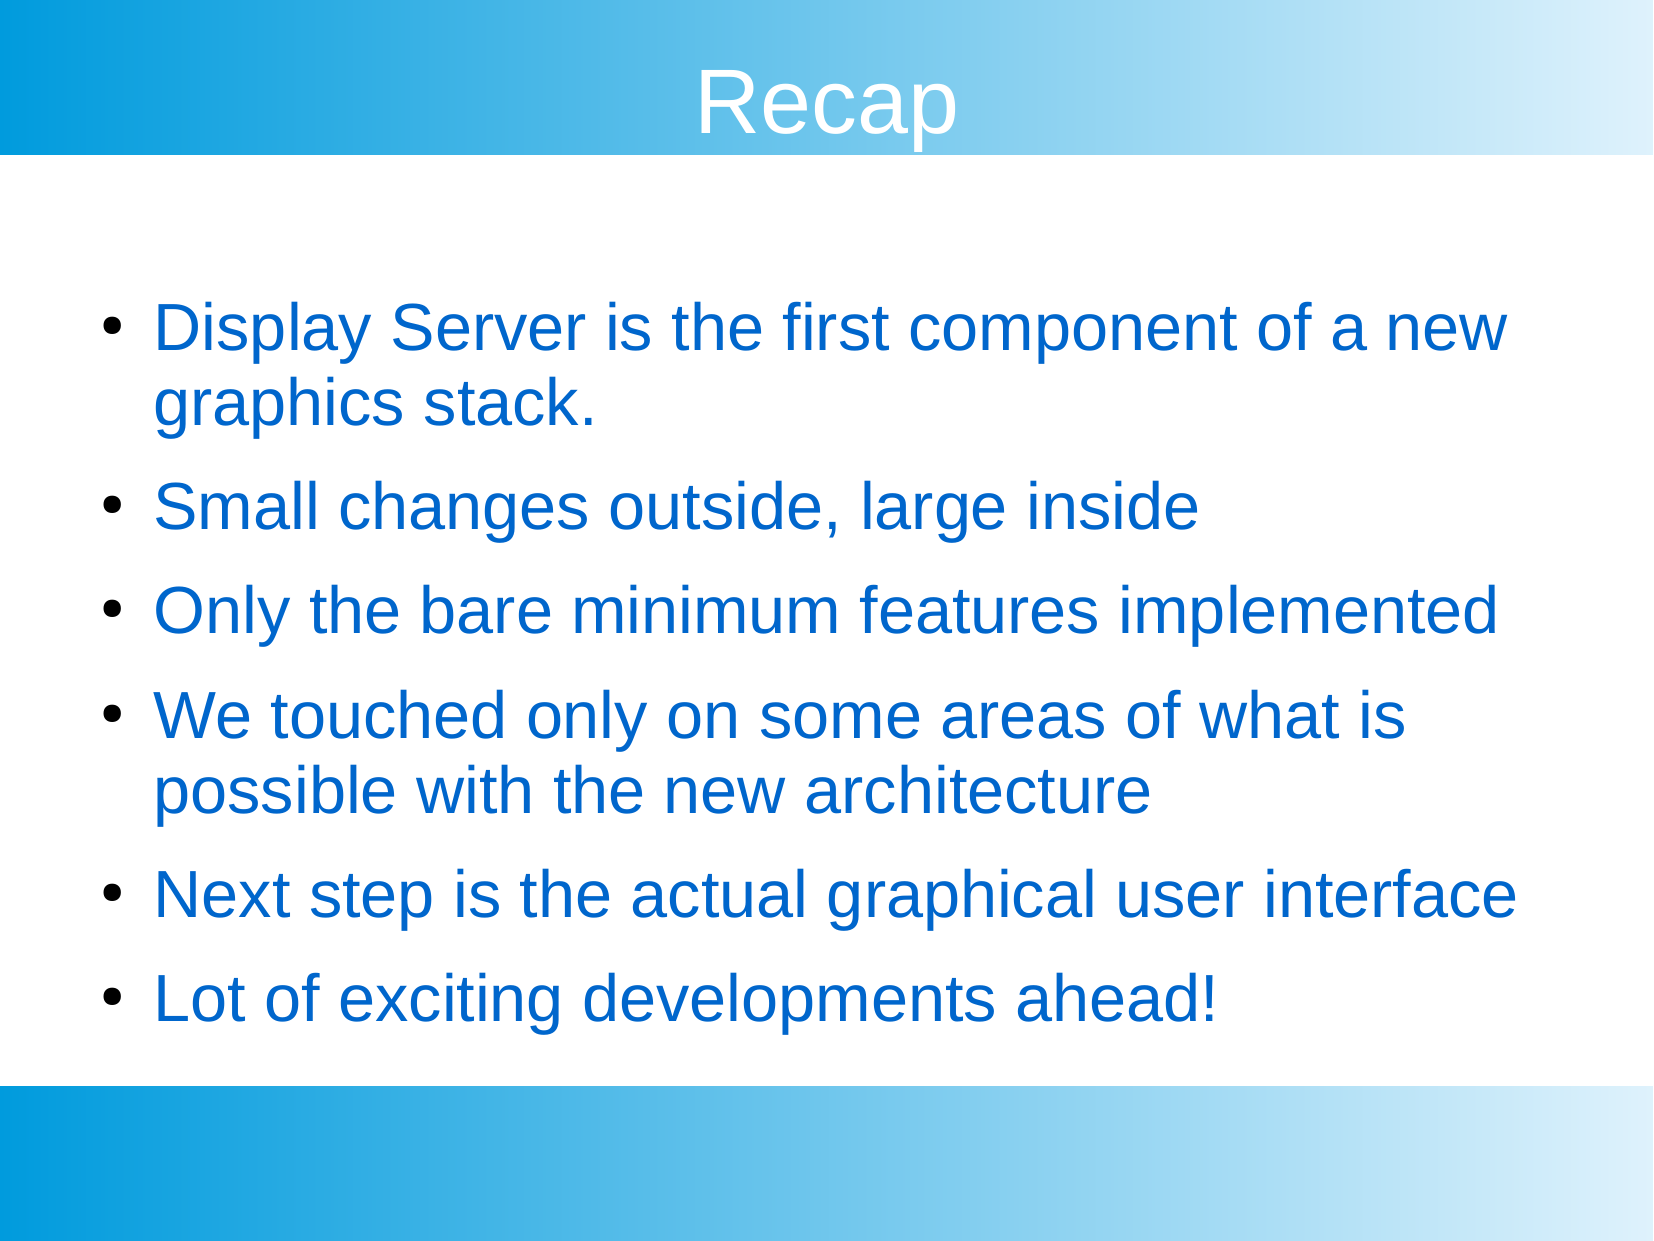

# Recap
Display Server is the first component of a new graphics stack.
Small changes outside, large inside
Only the bare minimum features implemented
We touched only on some areas of what is possible with the new architecture
Next step is the actual graphical user interface
Lot of exciting developments ahead!